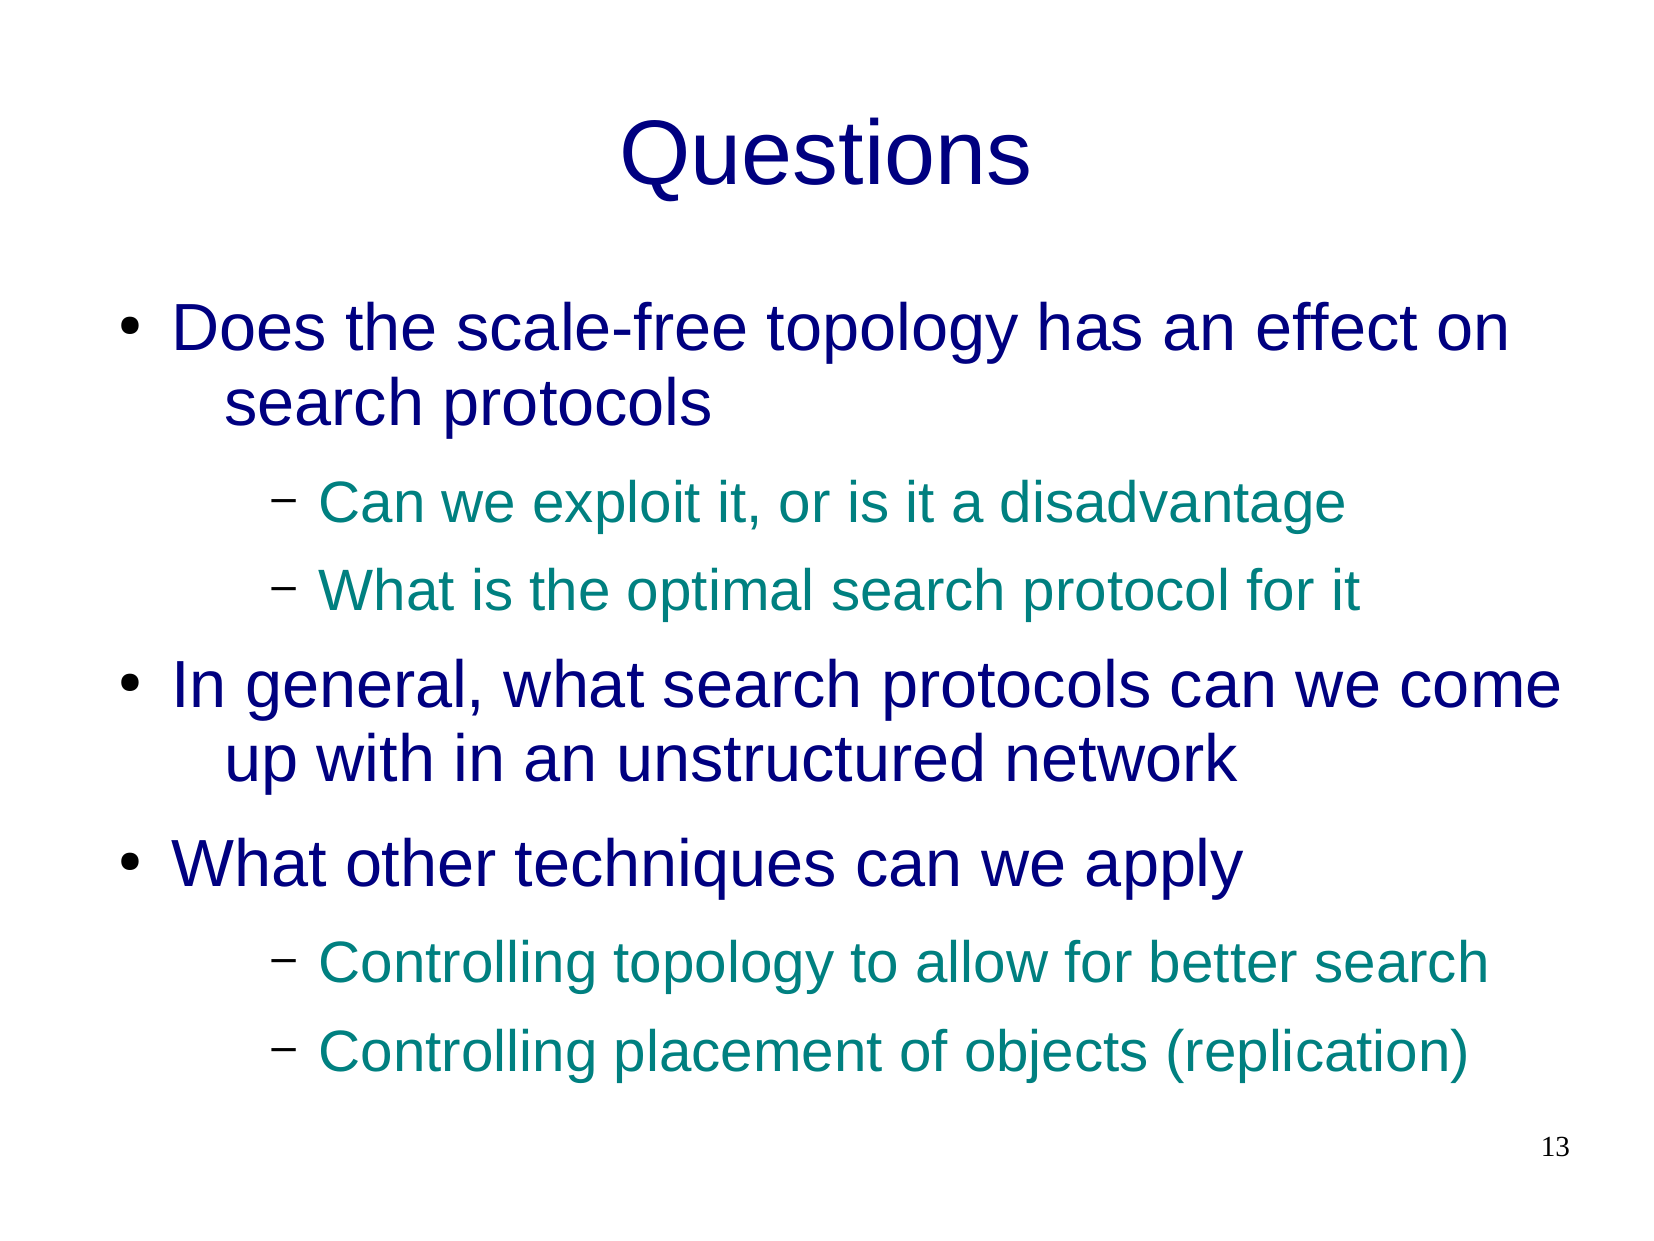

# Questions
Does the scale-free topology has an effect on search protocols
Can we exploit it, or is it a disadvantage
What is the optimal search protocol for it
In general, what search protocols can we come up with in an unstructured network
What other techniques can we apply
Controlling topology to allow for better search
Controlling placement of objects (replication)
13